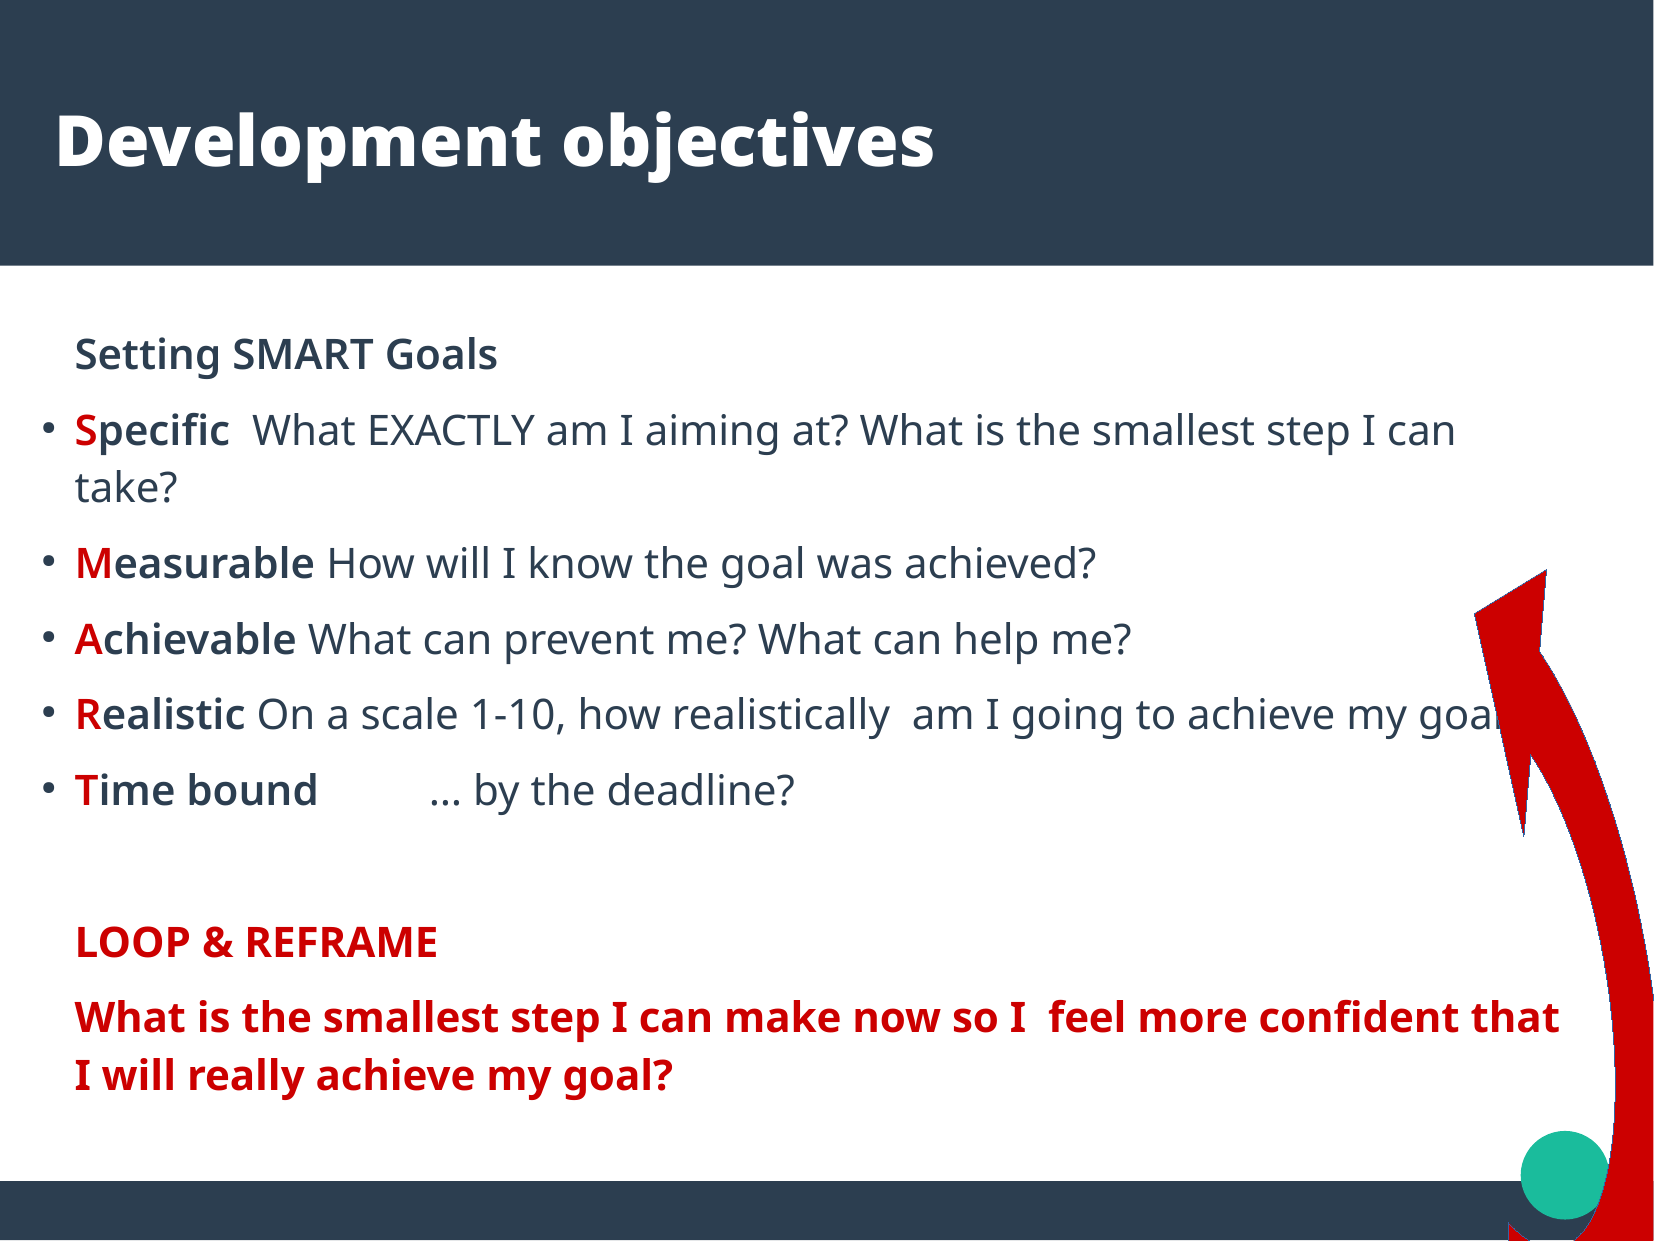

Development objectives
# Setting SMART Goals
Specific What EXACTLY am I aiming at? What is the smallest step I can take?
Measurable How will I know the goal was achieved?
Achievable What can prevent me? What can help me?
Realistic On a scale 1-10, how realistically am I going to achieve my goal ...
Time bound … by the deadline?
LOOP & REFRAME
What is the smallest step I can make now so I feel more confident that I will really achieve my goal?